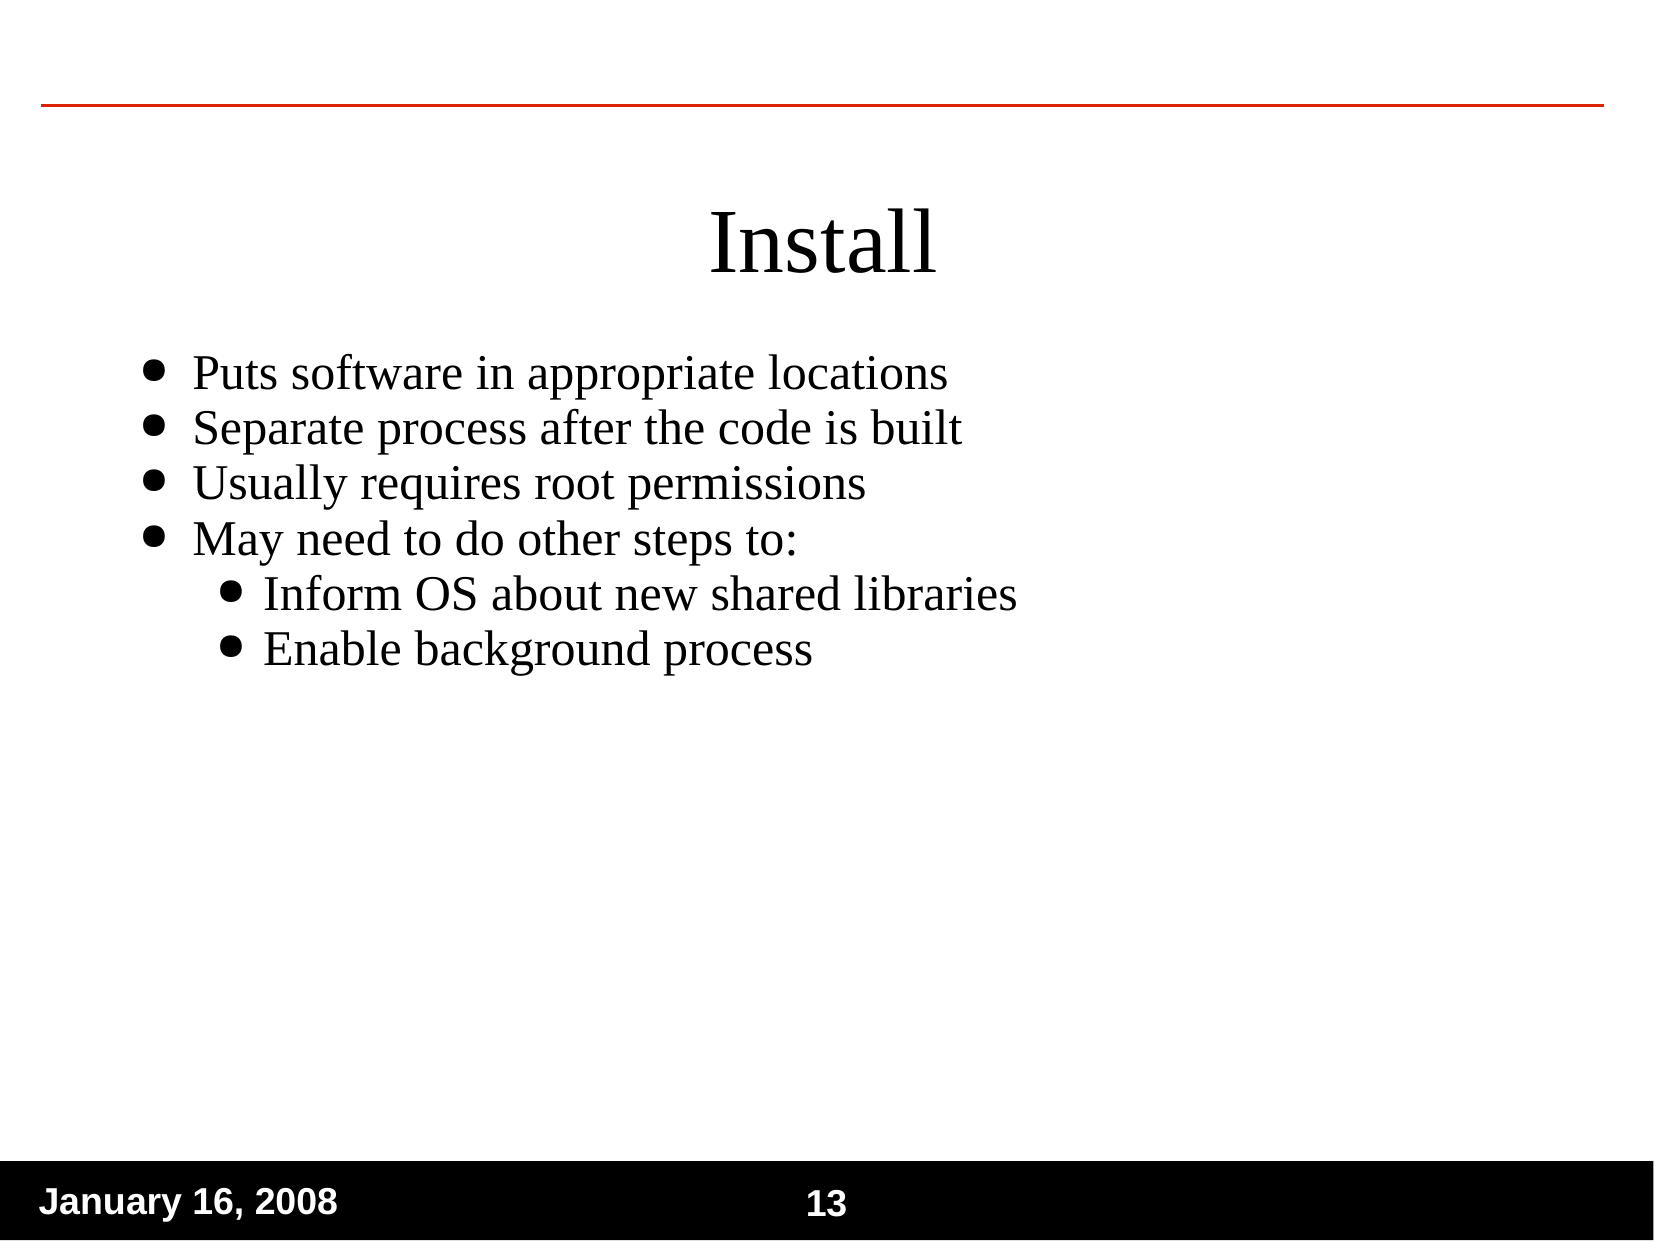

# Install
Puts software in appropriate locations
Separate process after the code is built
Usually requires root permissions
May need to do other steps to:
Inform OS about new shared libraries
Enable background process